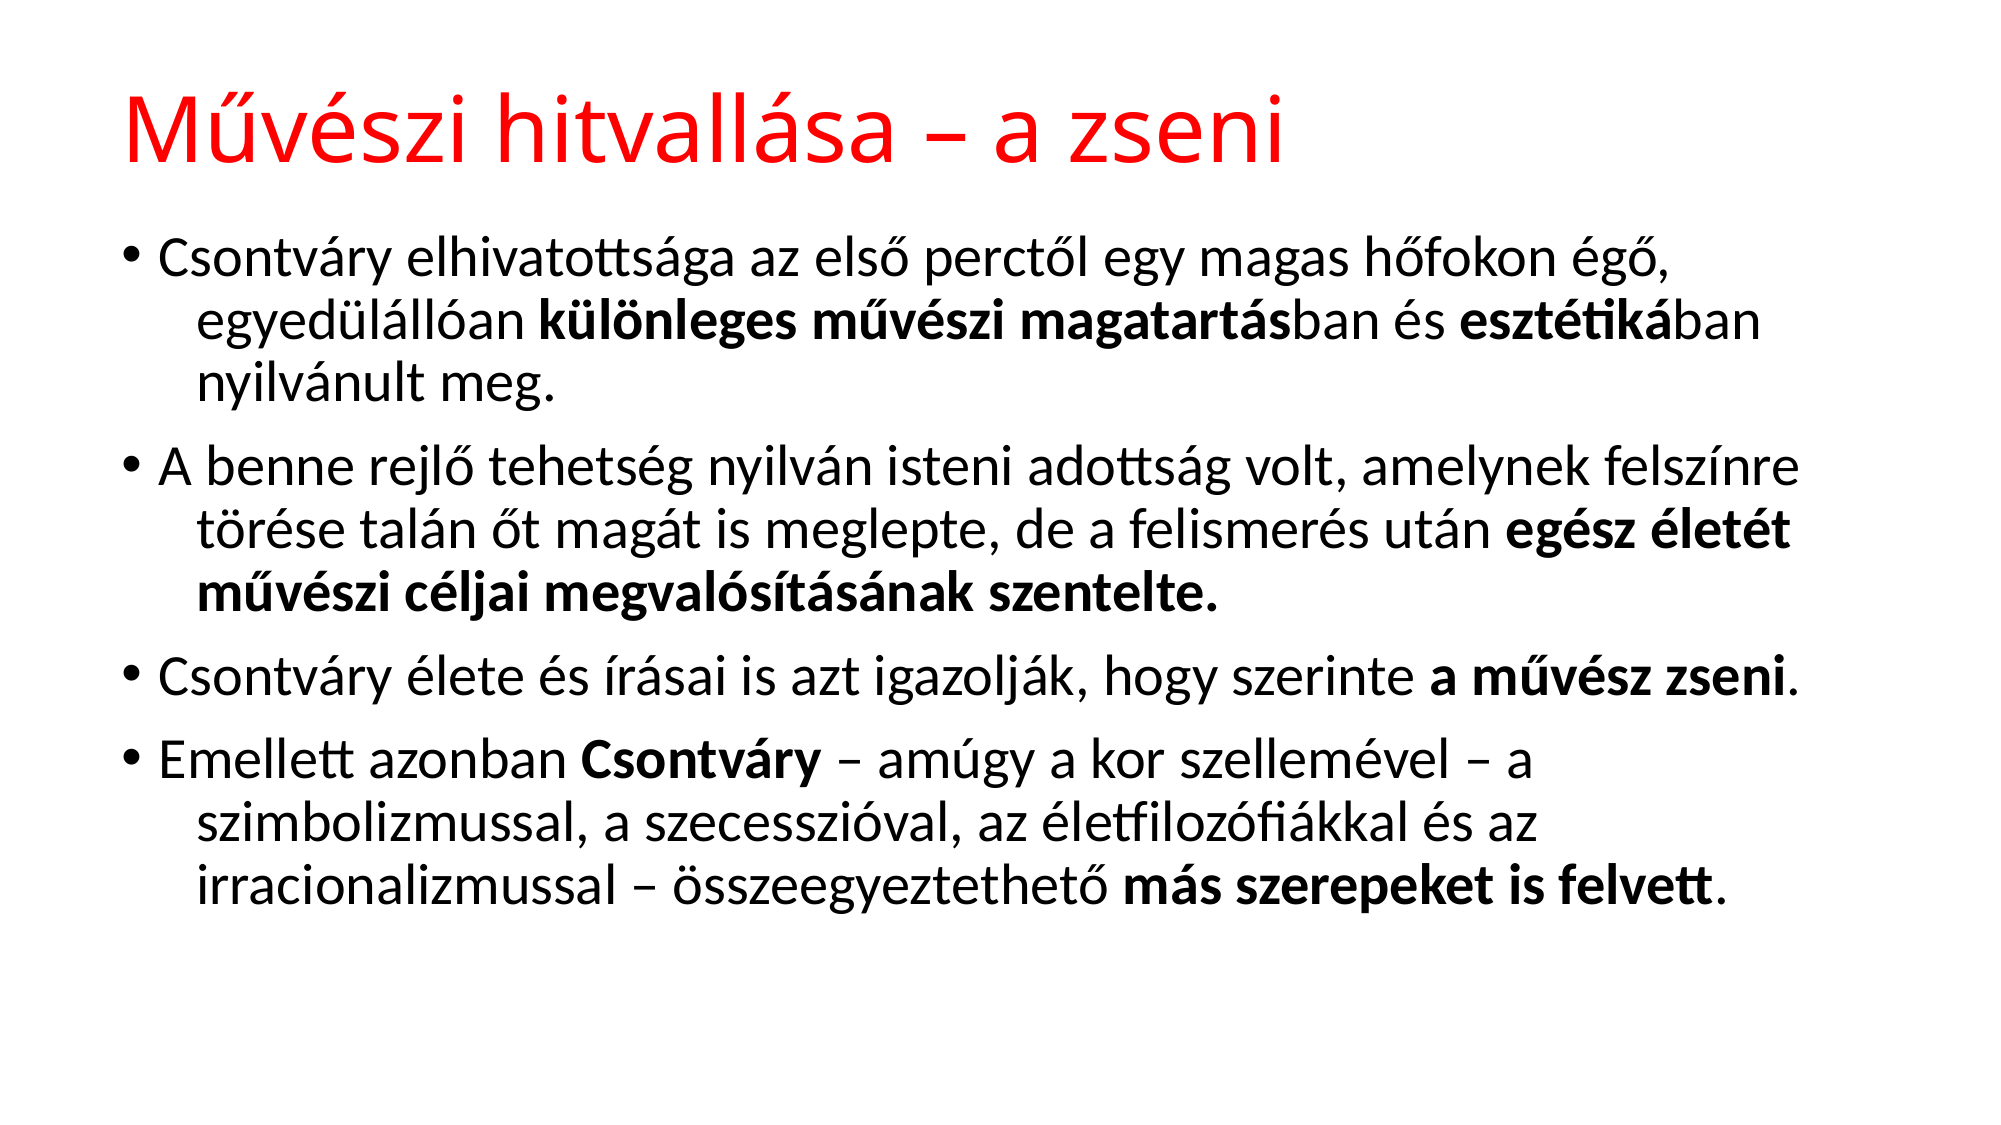

# Művészi hitvallása – a zseni
Csontváry elhivatottsága az első perctől egy magas hőfokon égő, egyedülállóan különleges művészi magatartásban és esztétikában nyilvánult meg.
A benne rejlő tehetség nyilván isteni adottság volt, amelynek felszínre törése talán őt magát is meglepte, de a felismerés után egész életét művészi céljai megvalósításának szentelte.
Csontváry élete és írásai is azt igazolják, hogy szerinte a művész zseni.
Emellett azonban Csontváry – amúgy a kor szellemével – a szimbolizmussal, a szecesszióval, az életfilozófiákkal és az irracionalizmussal – összeegyeztethető más szerepeket is felvett.